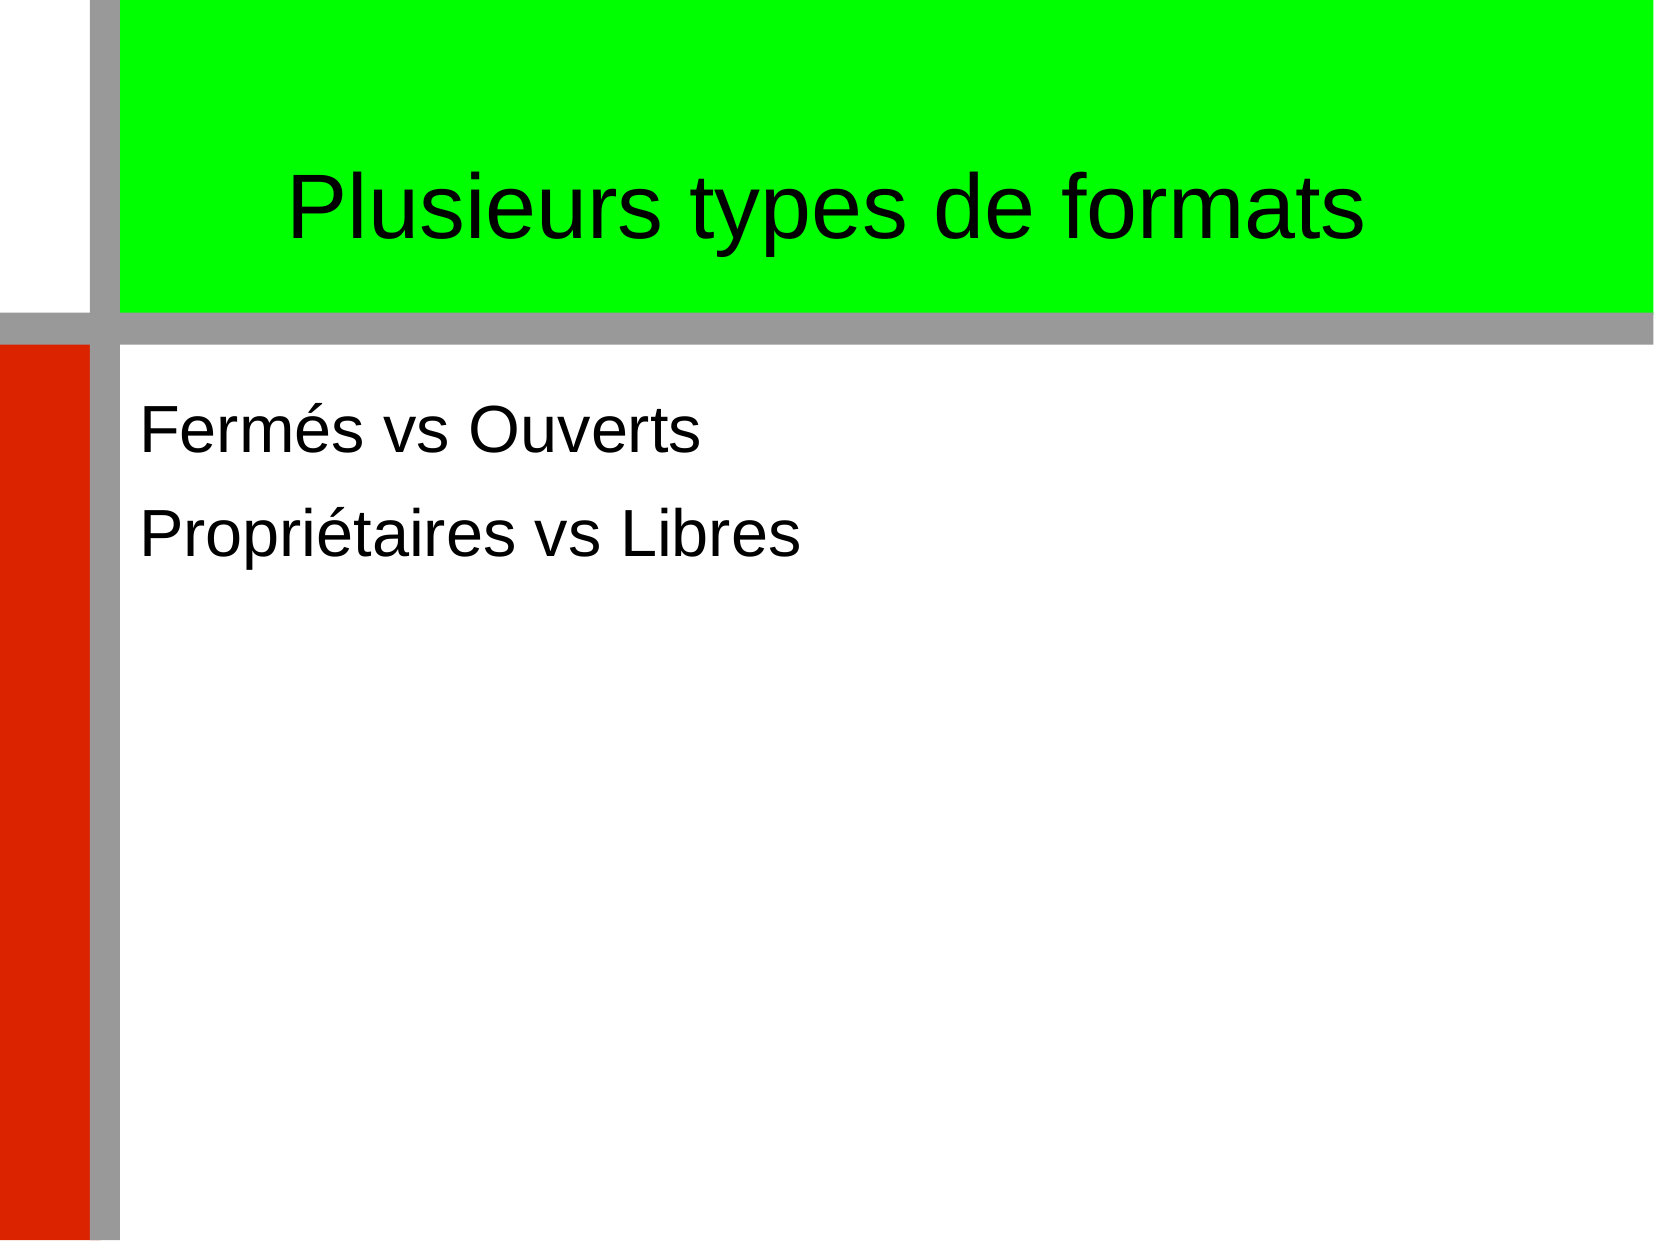

# Plusieurs types de formats
Fermés vs Ouverts
Propriétaires vs Libres